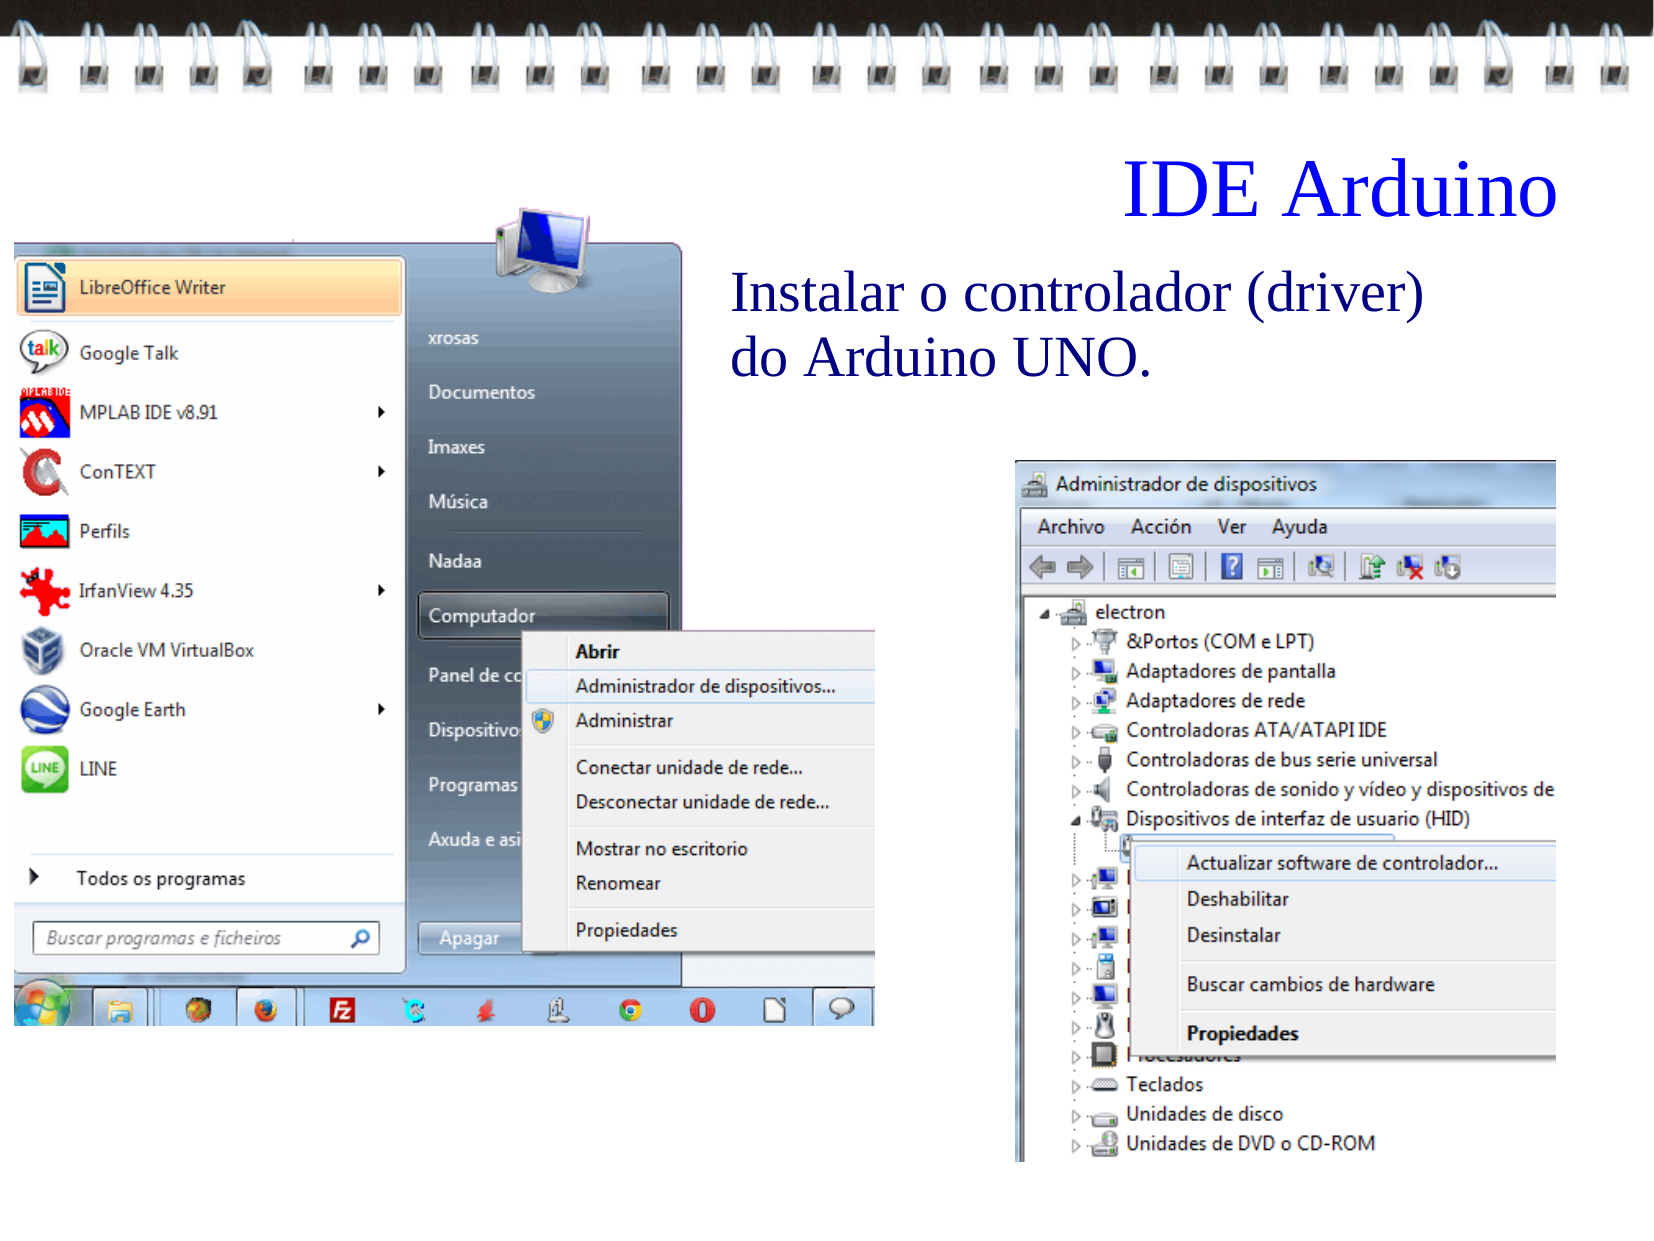

IDE Arduino
Instalar o controlador (driver) do Arduino UNO.